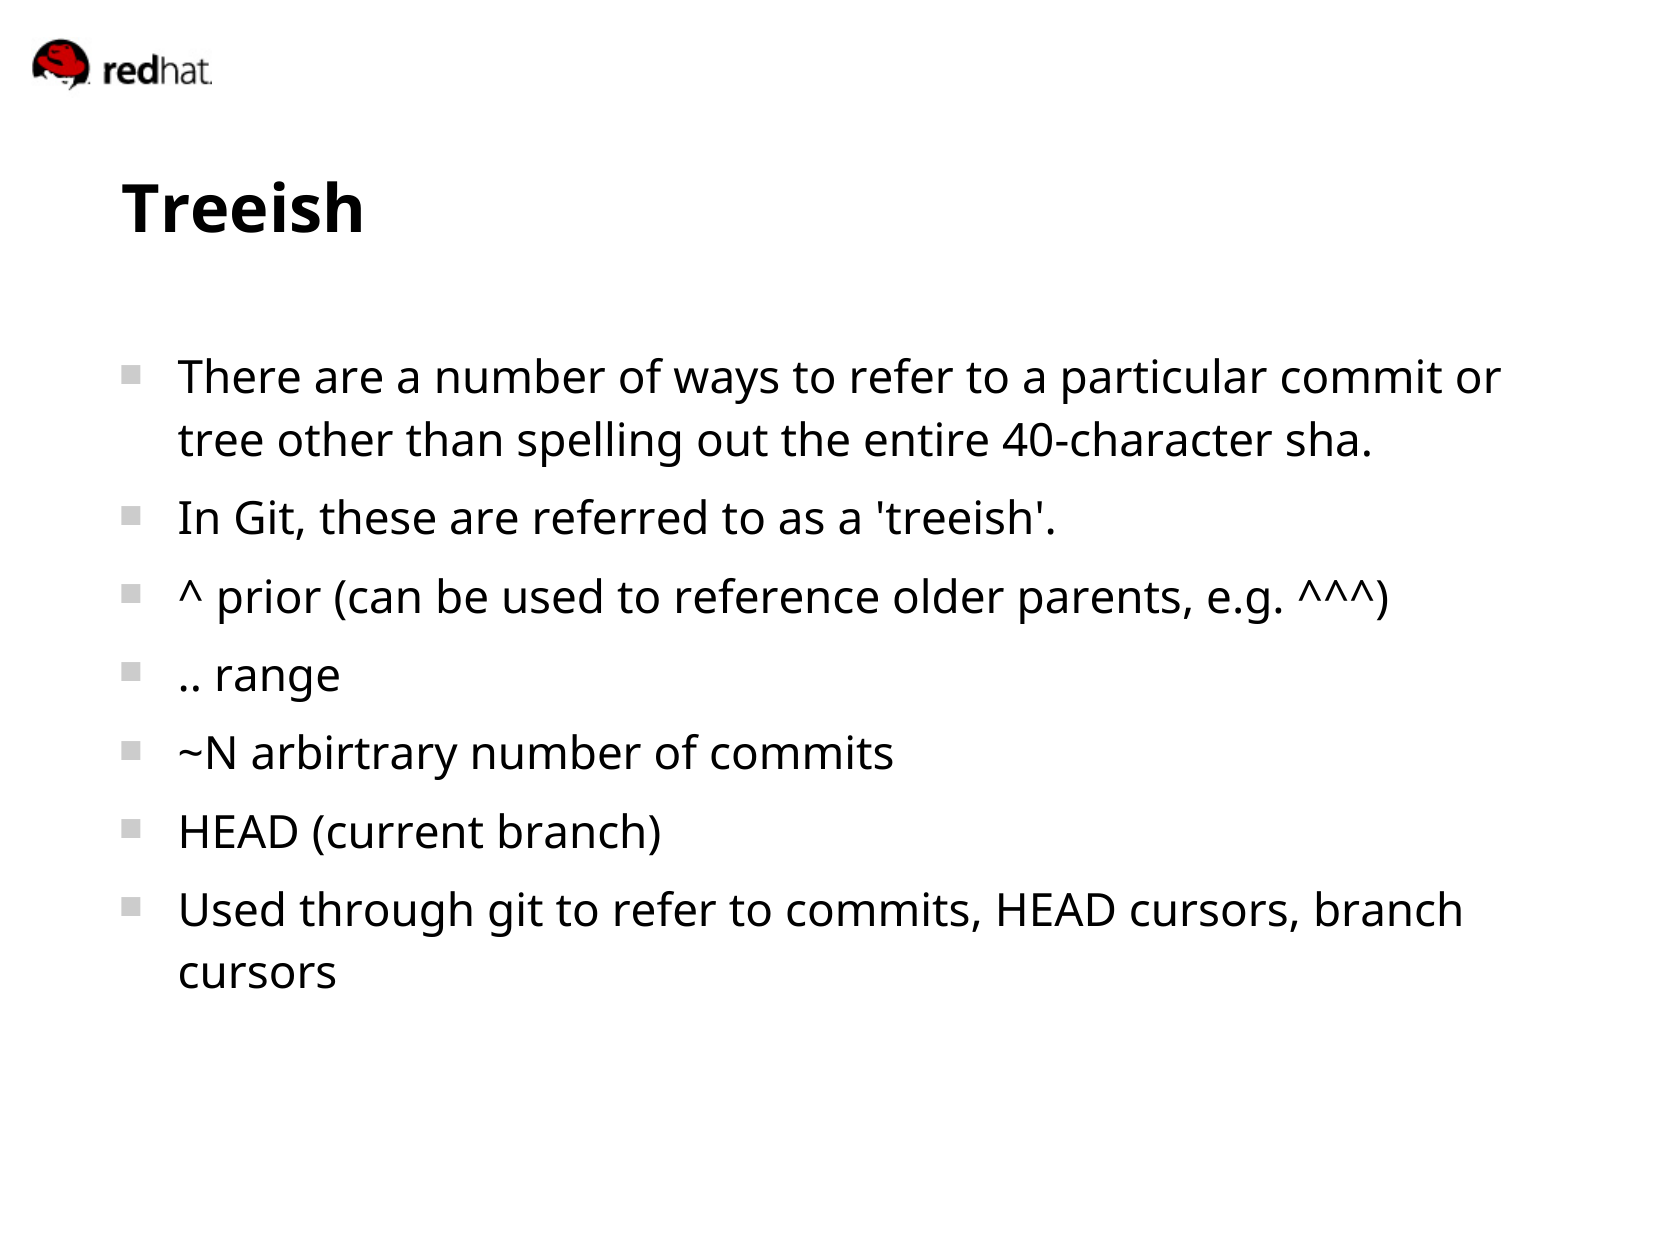

# Treeish
There are a number of ways to refer to a particular commit or tree other than spelling out the entire 40-character sha.
In Git, these are referred to as a 'treeish'.
^ prior (can be used to reference older parents, e.g. ^^^)
.. range
~N arbirtrary number of commits
HEAD (current branch)
Used through git to refer to commits, HEAD cursors, branch cursors